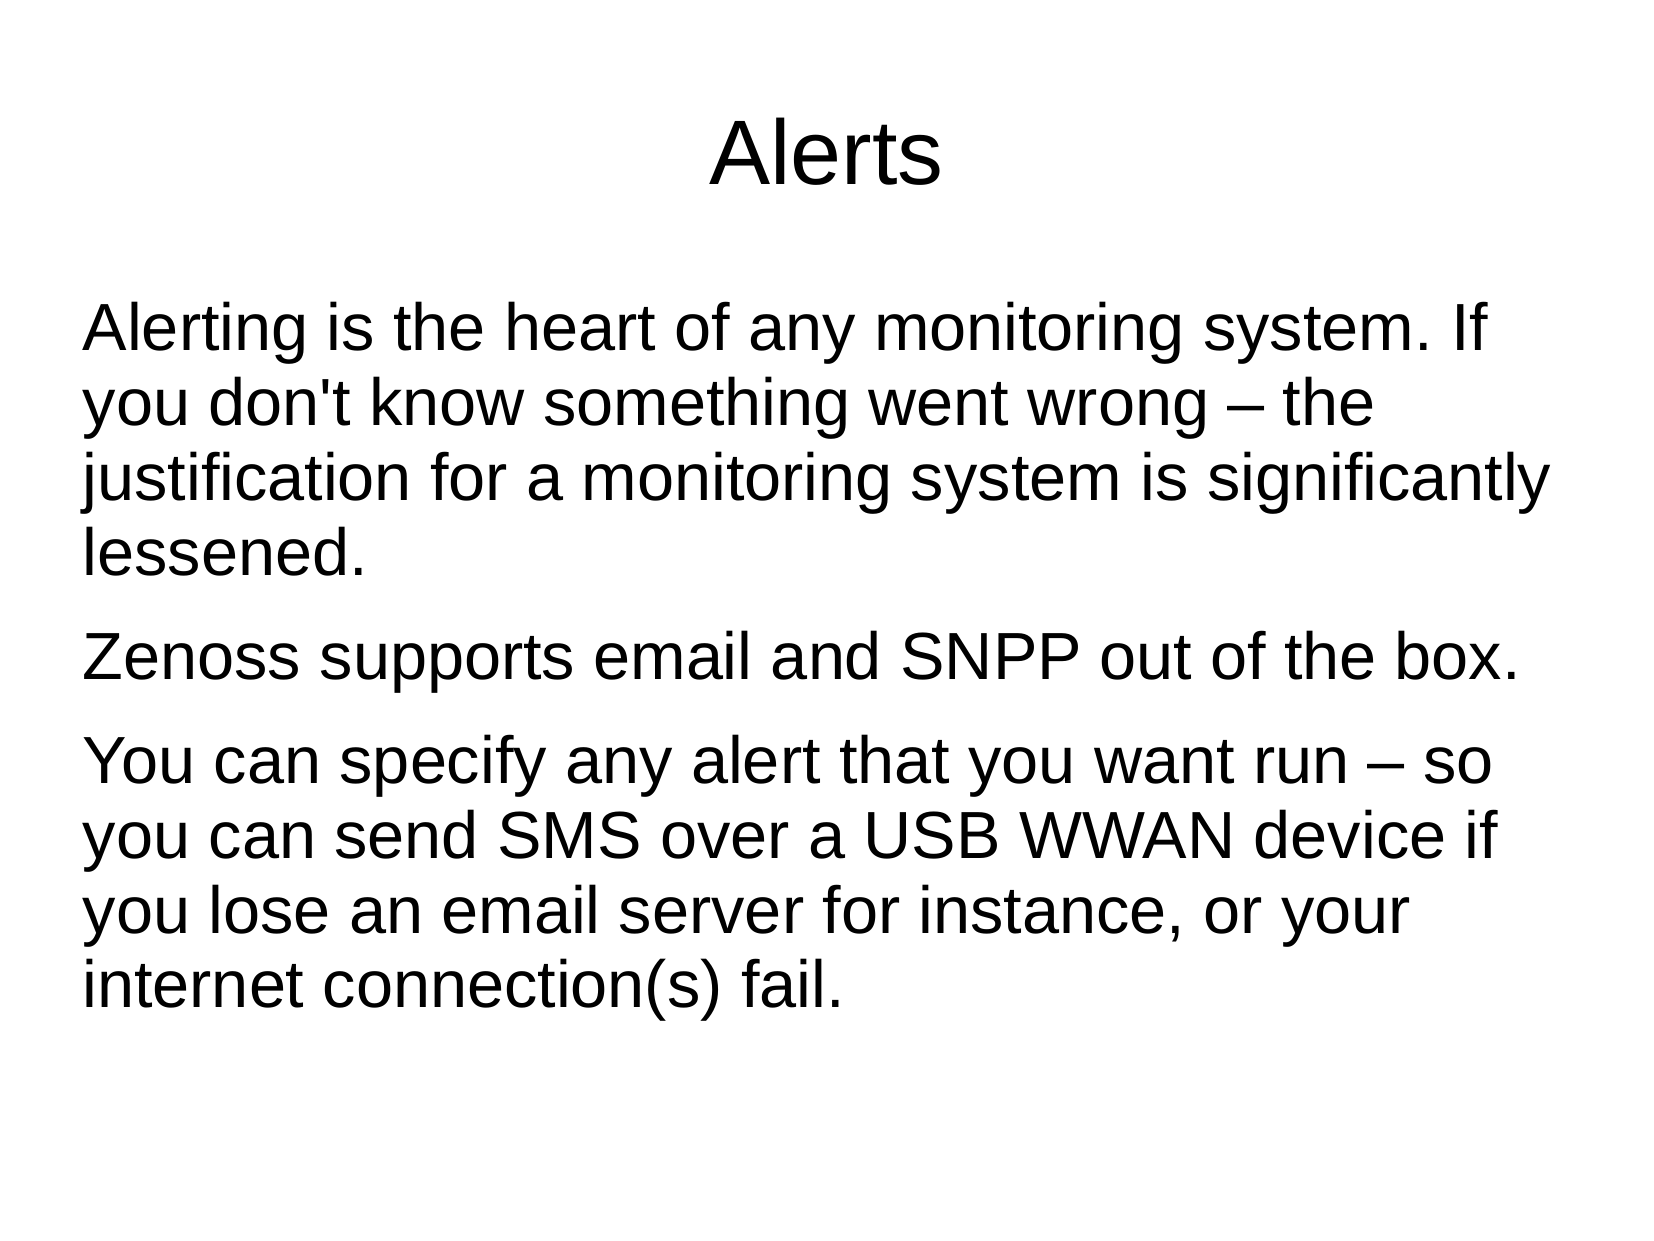

# Alerts
Alerting is the heart of any monitoring system. If you don't know something went wrong – the justification for a monitoring system is significantly lessened.
Zenoss supports email and SNPP out of the box.
You can specify any alert that you want run – so you can send SMS over a USB WWAN device if you lose an email server for instance, or your internet connection(s) fail.